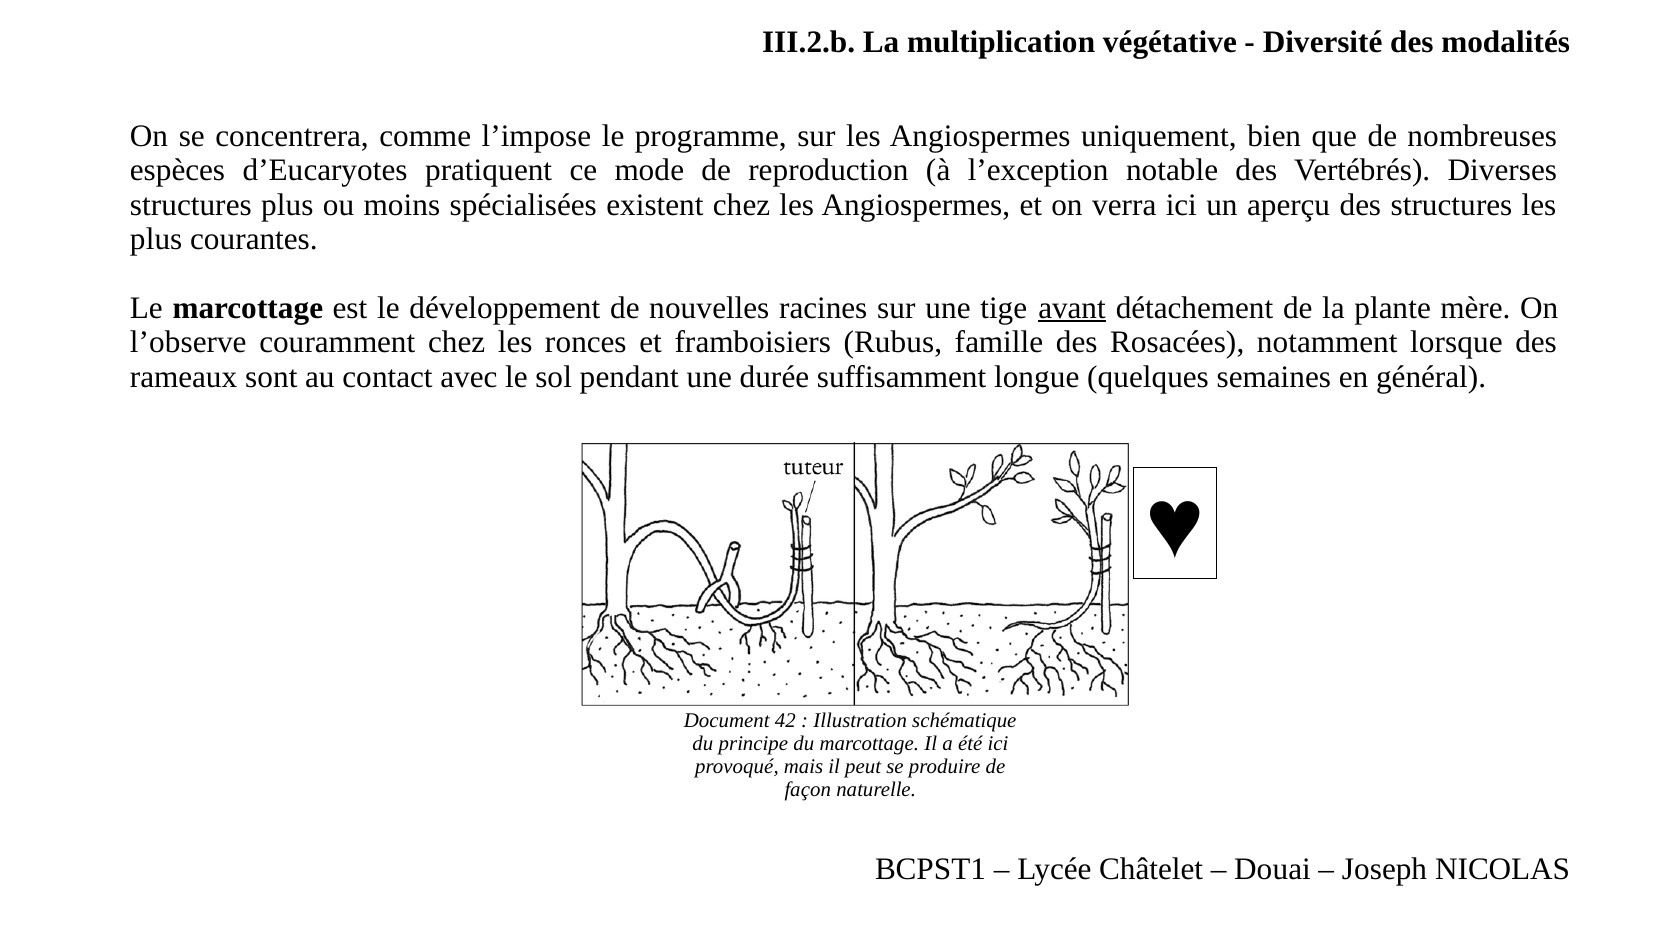

III.2.b. La multiplication végétative - Diversité des modalités
On se concentrera, comme l’impose le programme, sur les Angiospermes uniquement, bien que de nombreuses espèces d’Eucaryotes pratiquent ce mode de reproduction (à l’exception notable des Vertébrés). Diverses structures plus ou moins spécialisées existent chez les Angiospermes, et on verra ici un aperçu des structures les plus courantes.
Le marcottage est le développement de nouvelles racines sur une tige avant détachement de la plante mère. On l’observe couramment chez les ronces et framboisiers (Rubus, famille des Rosacées), notamment lorsque des rameaux sont au contact avec le sol pendant une durée suffisamment longue (quelques semaines en général).
♥
Document 42 : Illustration schématique du principe du marcottage. Il a été ici provoqué, mais il peut se produire de façon naturelle.
BCPST1 – Lycée Châtelet – Douai – Joseph NICOLAS